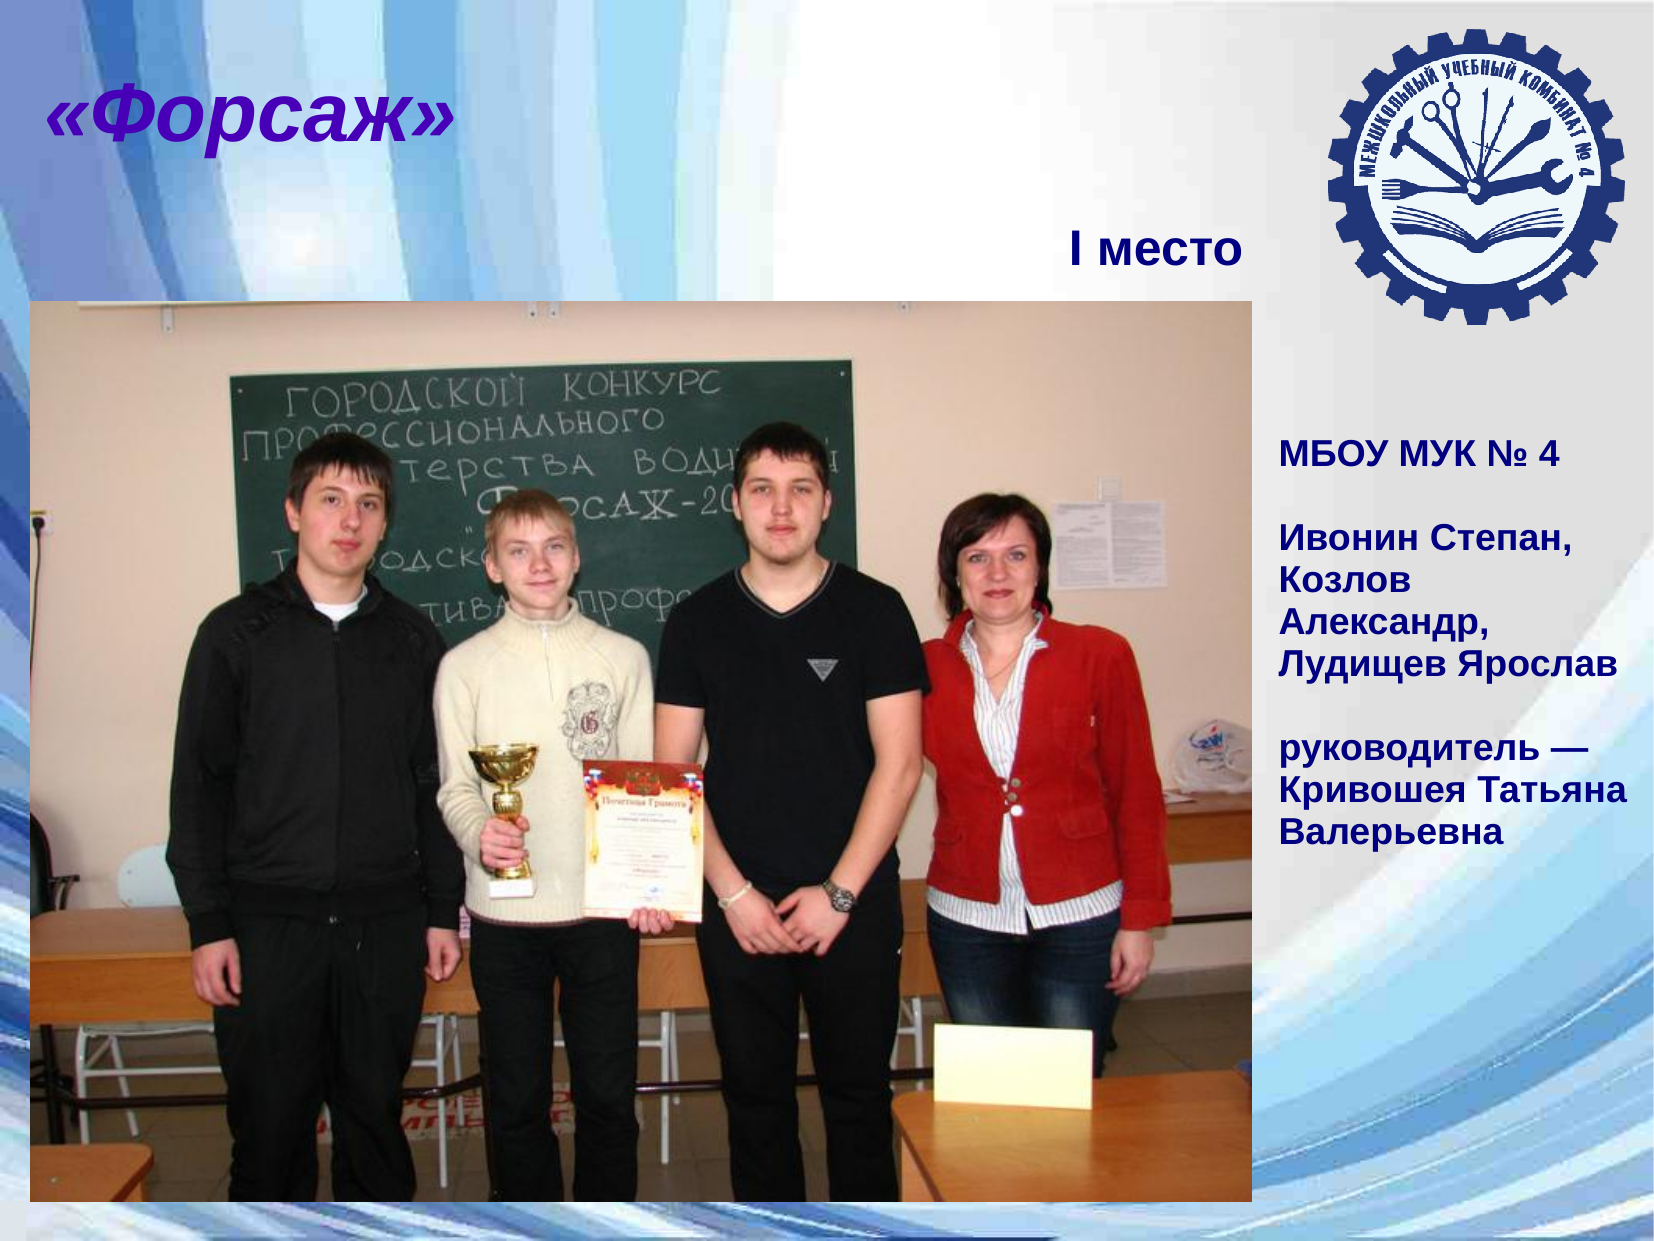

«Форсаж»
I место
МБОУ МУК № 4
Ивонин Степан, Козлов Александр, Лудищев Ярослав
руководитель — Кривошея Татьяна Валерьевна